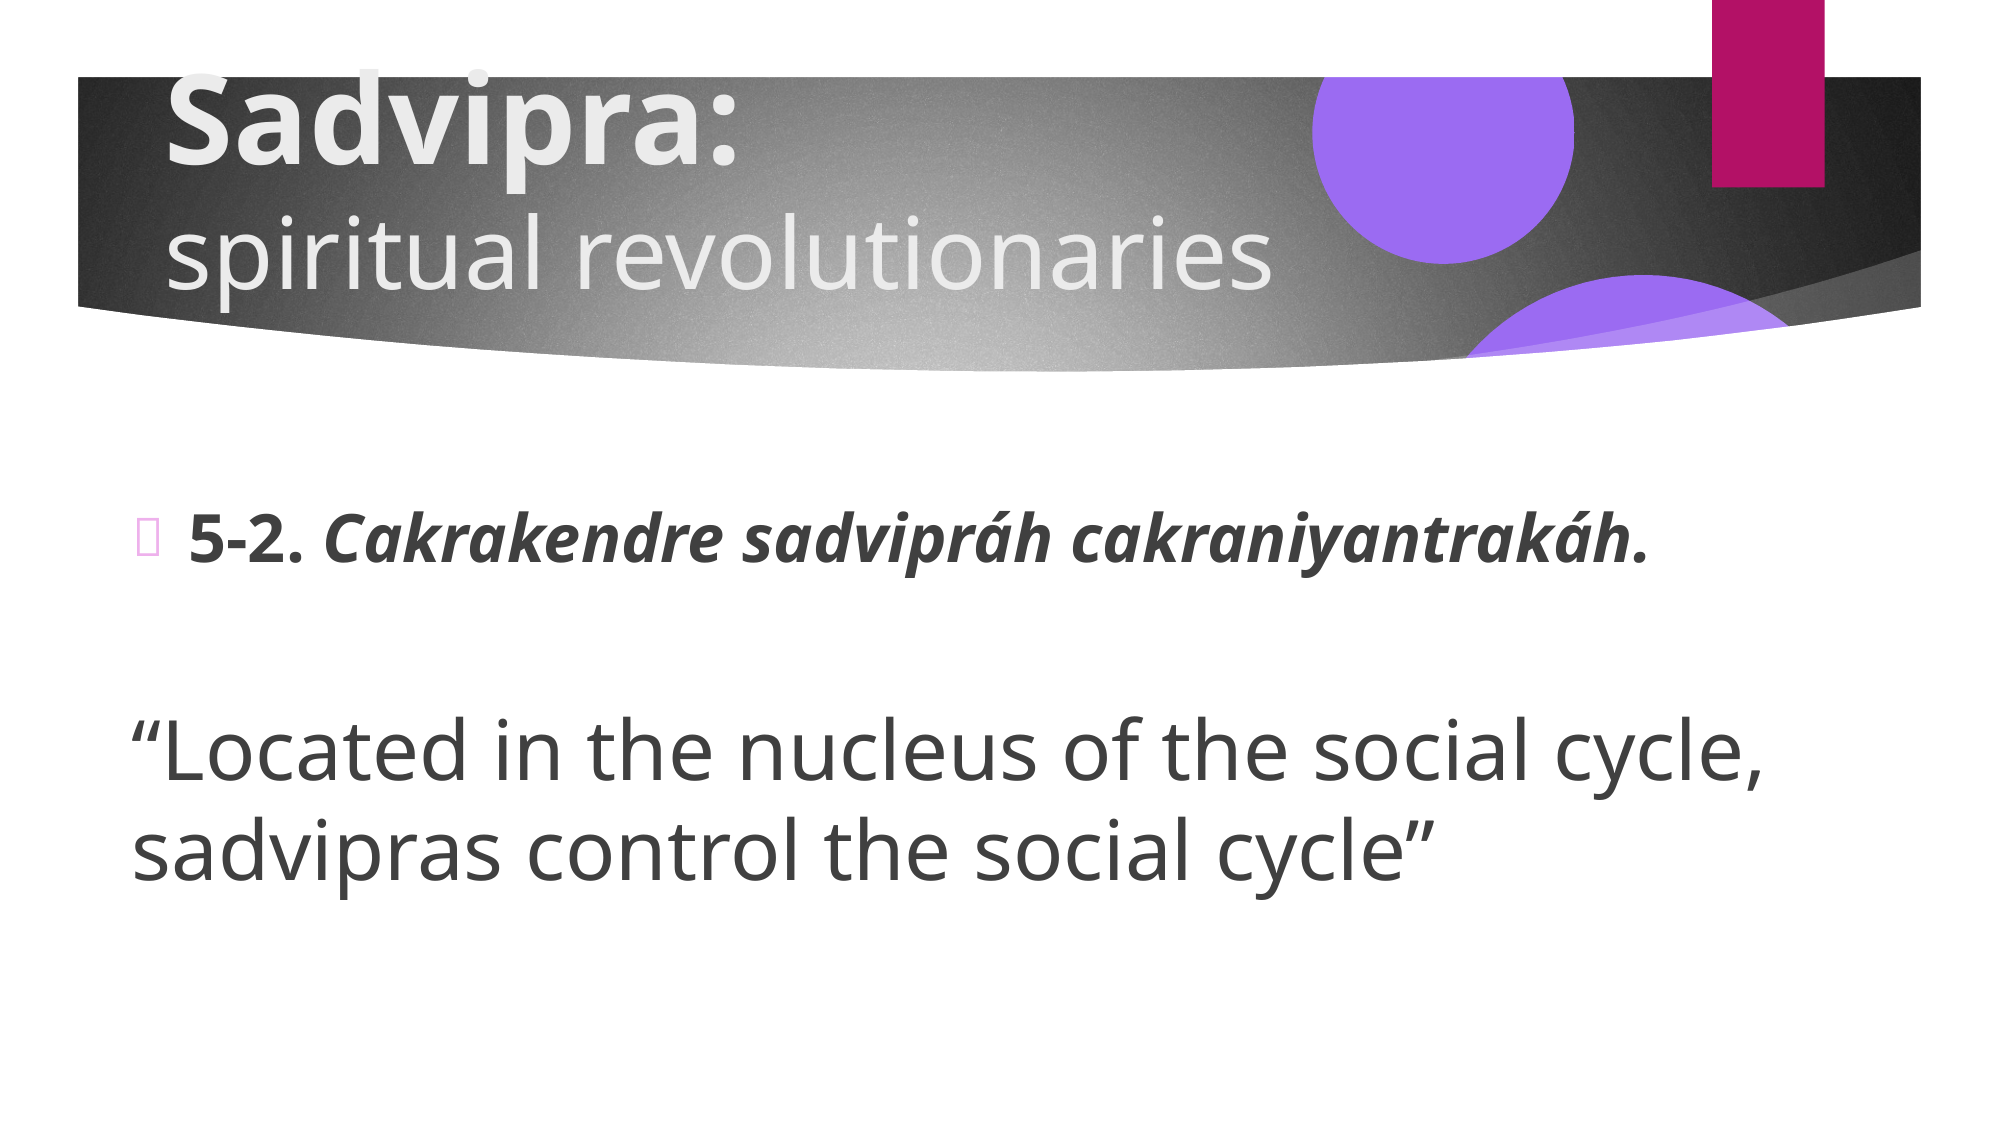

# Sadvipra: spiritual revolutionaries
5-2. Cakrakendre sadvipráh cakraniyantrakáh.
“Located in the nucleus of the social cycle, sadvipras control the social cycle”